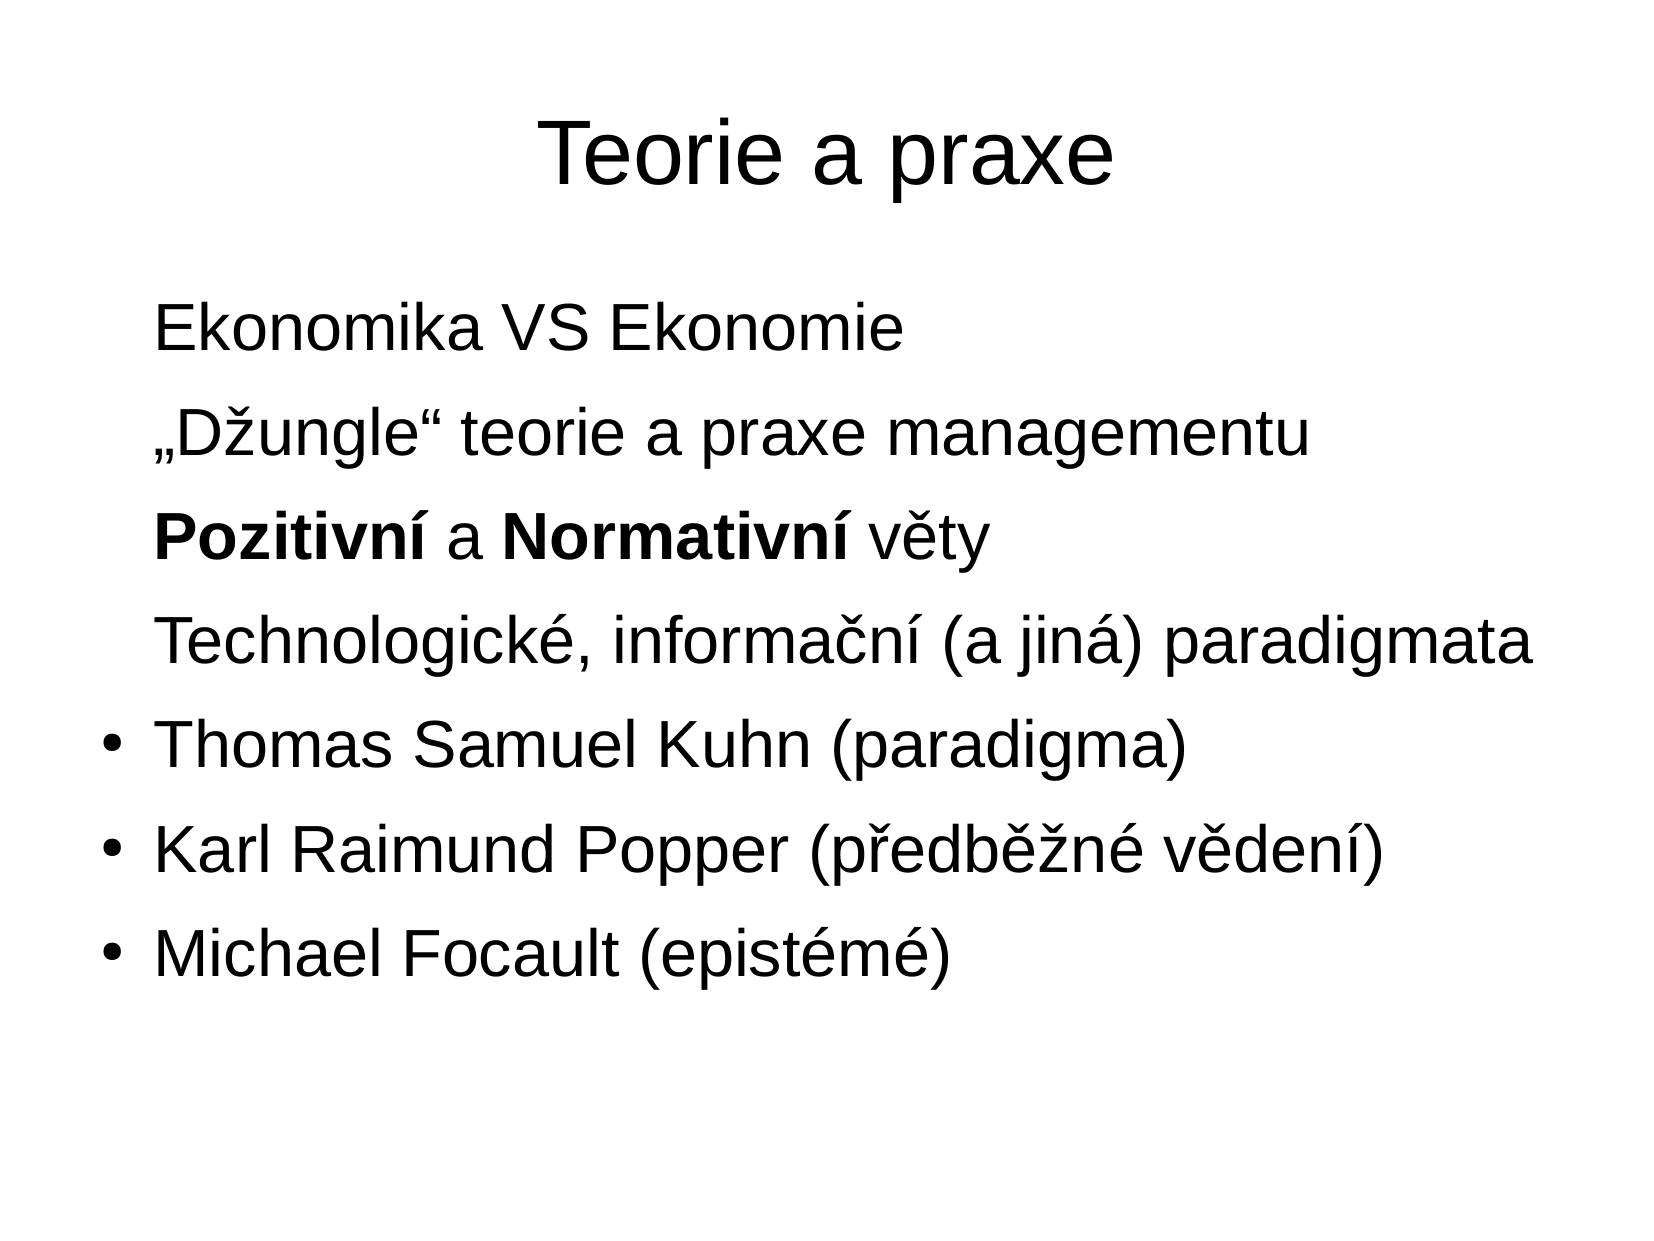

# Teorie a praxe
Ekonomika VS Ekonomie
„Džungle“ teorie a praxe managementu
Pozitivní a Normativní věty
Technologické, informační (a jiná) paradigmata
Thomas Samuel Kuhn (paradigma)
Karl Raimund Popper (předběžné vědení)
Michael Focault (epistémé)